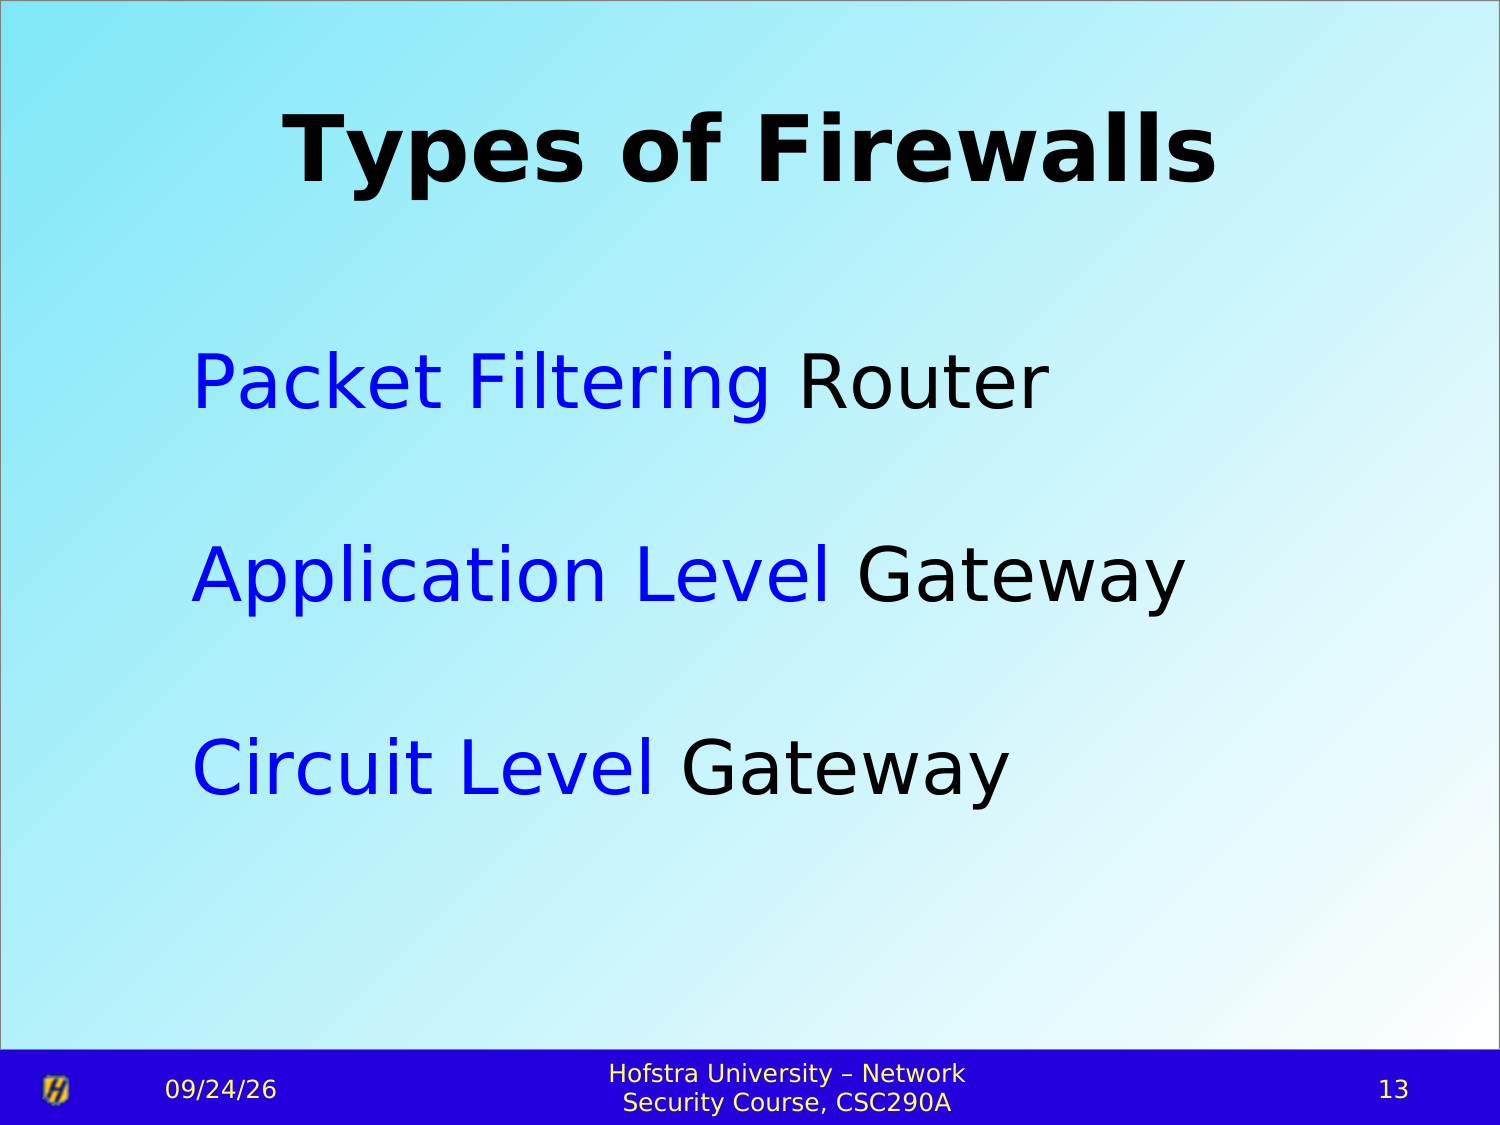

# Types of Firewalls
Packet Filtering Router
Application Level Gateway
Circuit Level Gateway
13